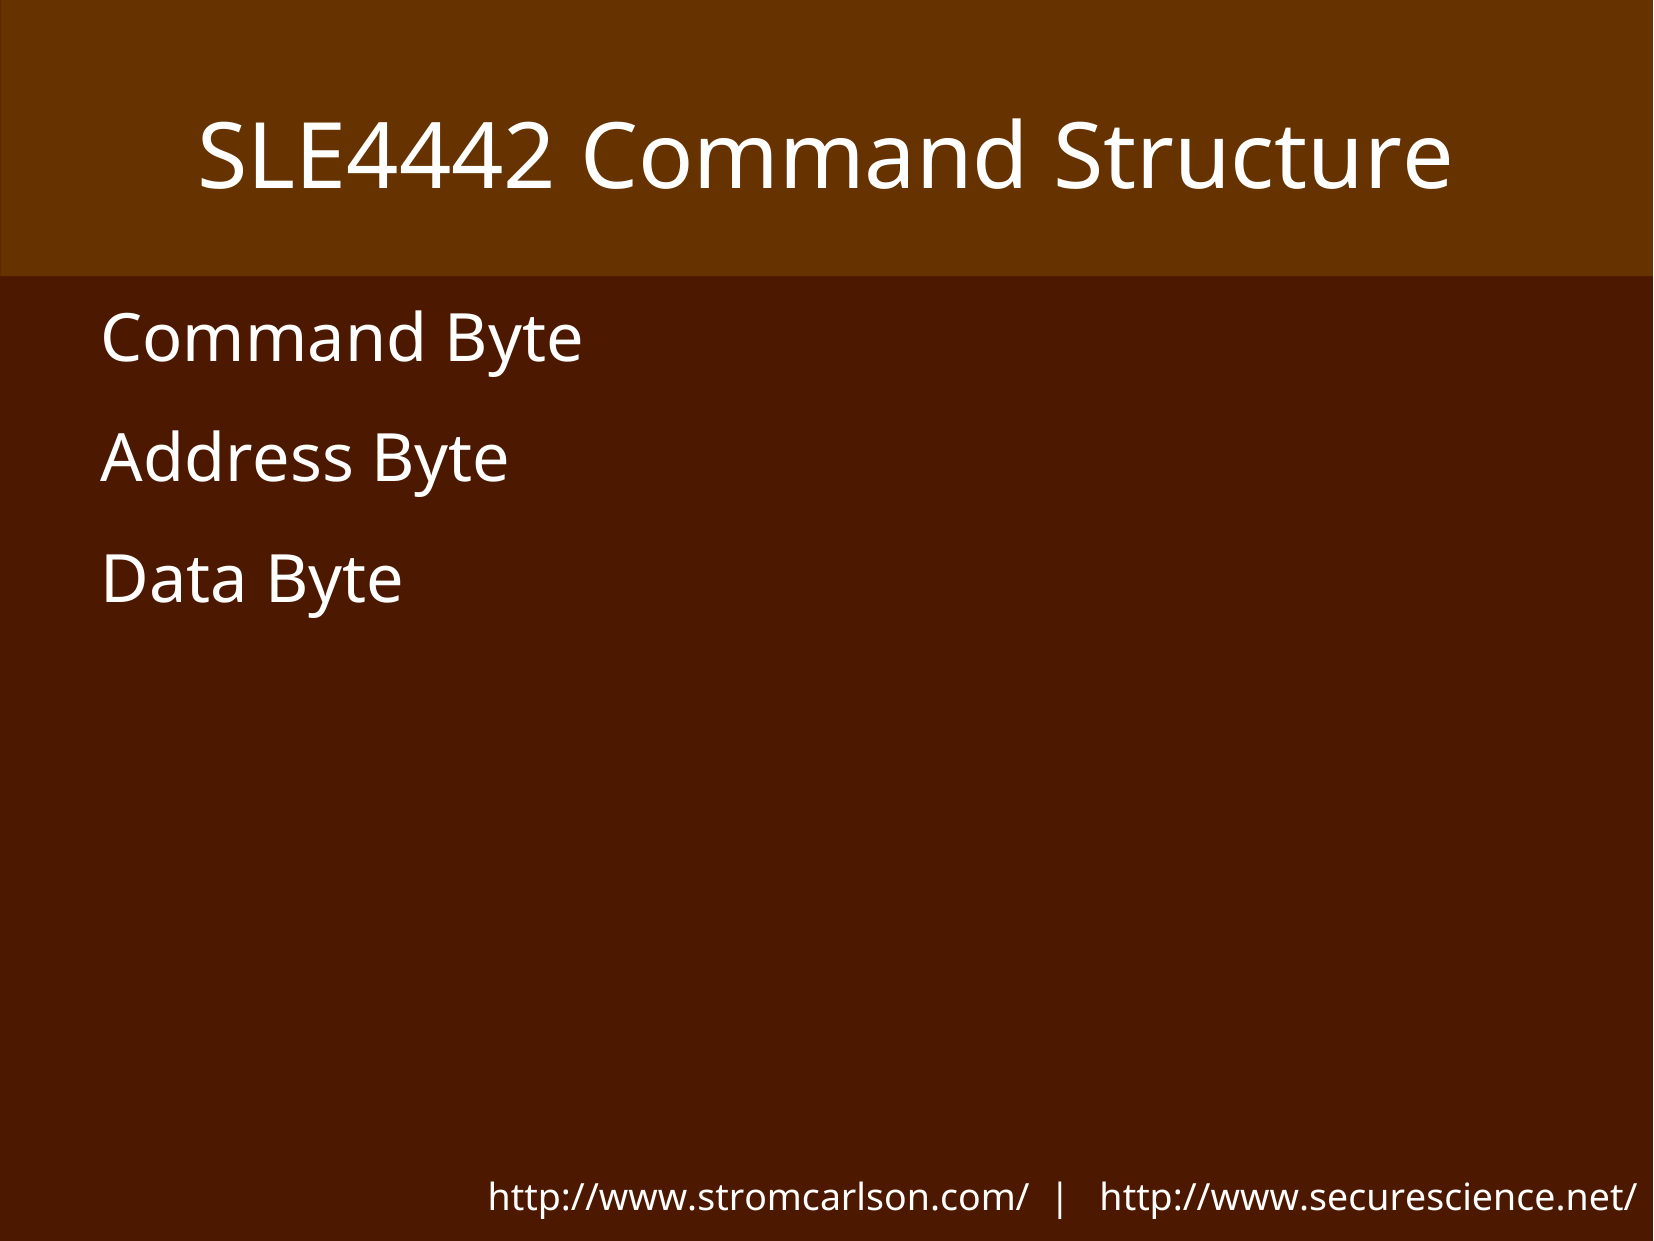

# SLE4442 Command Structure
Command Byte
Address Byte
Data Byte